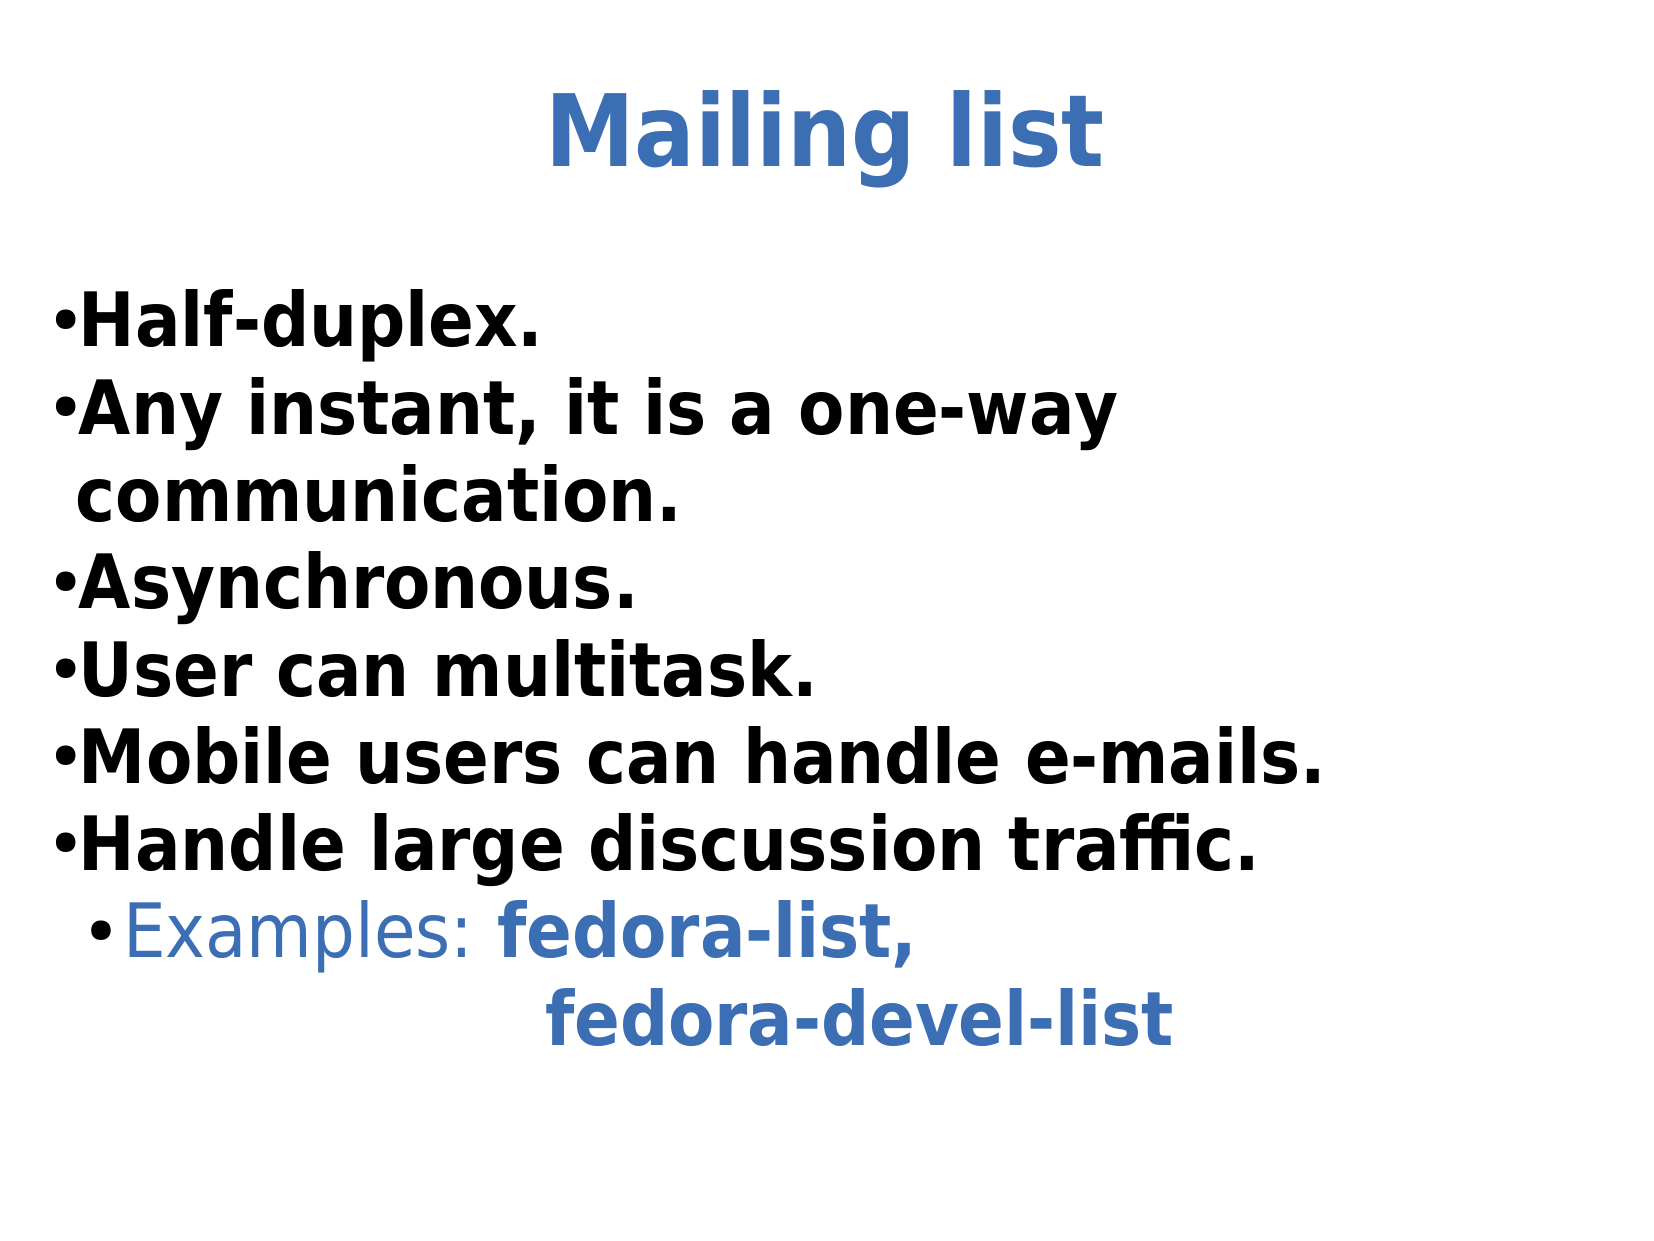

Mailing list
Half-duplex.
Any instant, it is a one-way
 communication.
Asynchronous.
User can multitask.
Mobile users can handle e-mails.
Handle large discussion traffic.
Examples: fedora-list,
					 fedora-devel-list